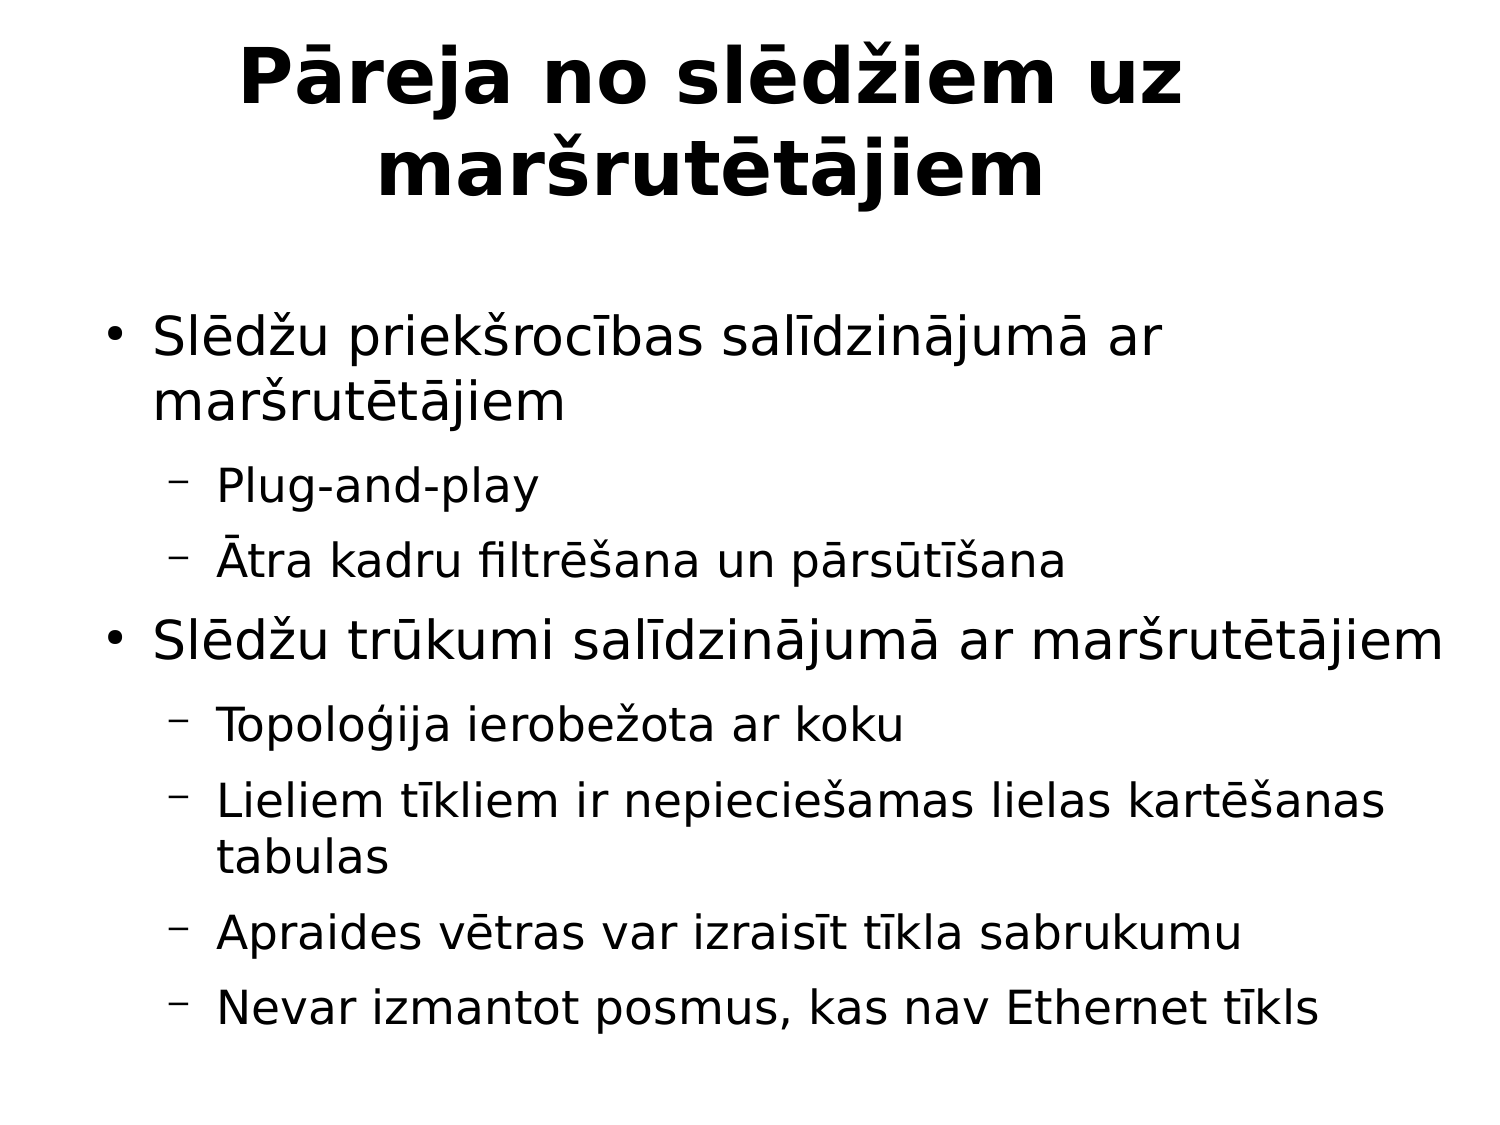

# Pāreja no slēdžiem uz maršrutētājiem
Slēdžu priekšrocības salīdzinājumā ar maršrutētājiem
Plug-and-play
Ātra kadru filtrēšana un pārsūtīšana
Slēdžu trūkumi salīdzinājumā ar maršrutētājiem
Topoloģija ierobežota ar koku
Lieliem tīkliem ir nepieciešamas lielas kartēšanas tabulas
Apraides vētras var izraisīt tīkla sabrukumu
Nevar izmantot posmus, kas nav Ethernet tīkls